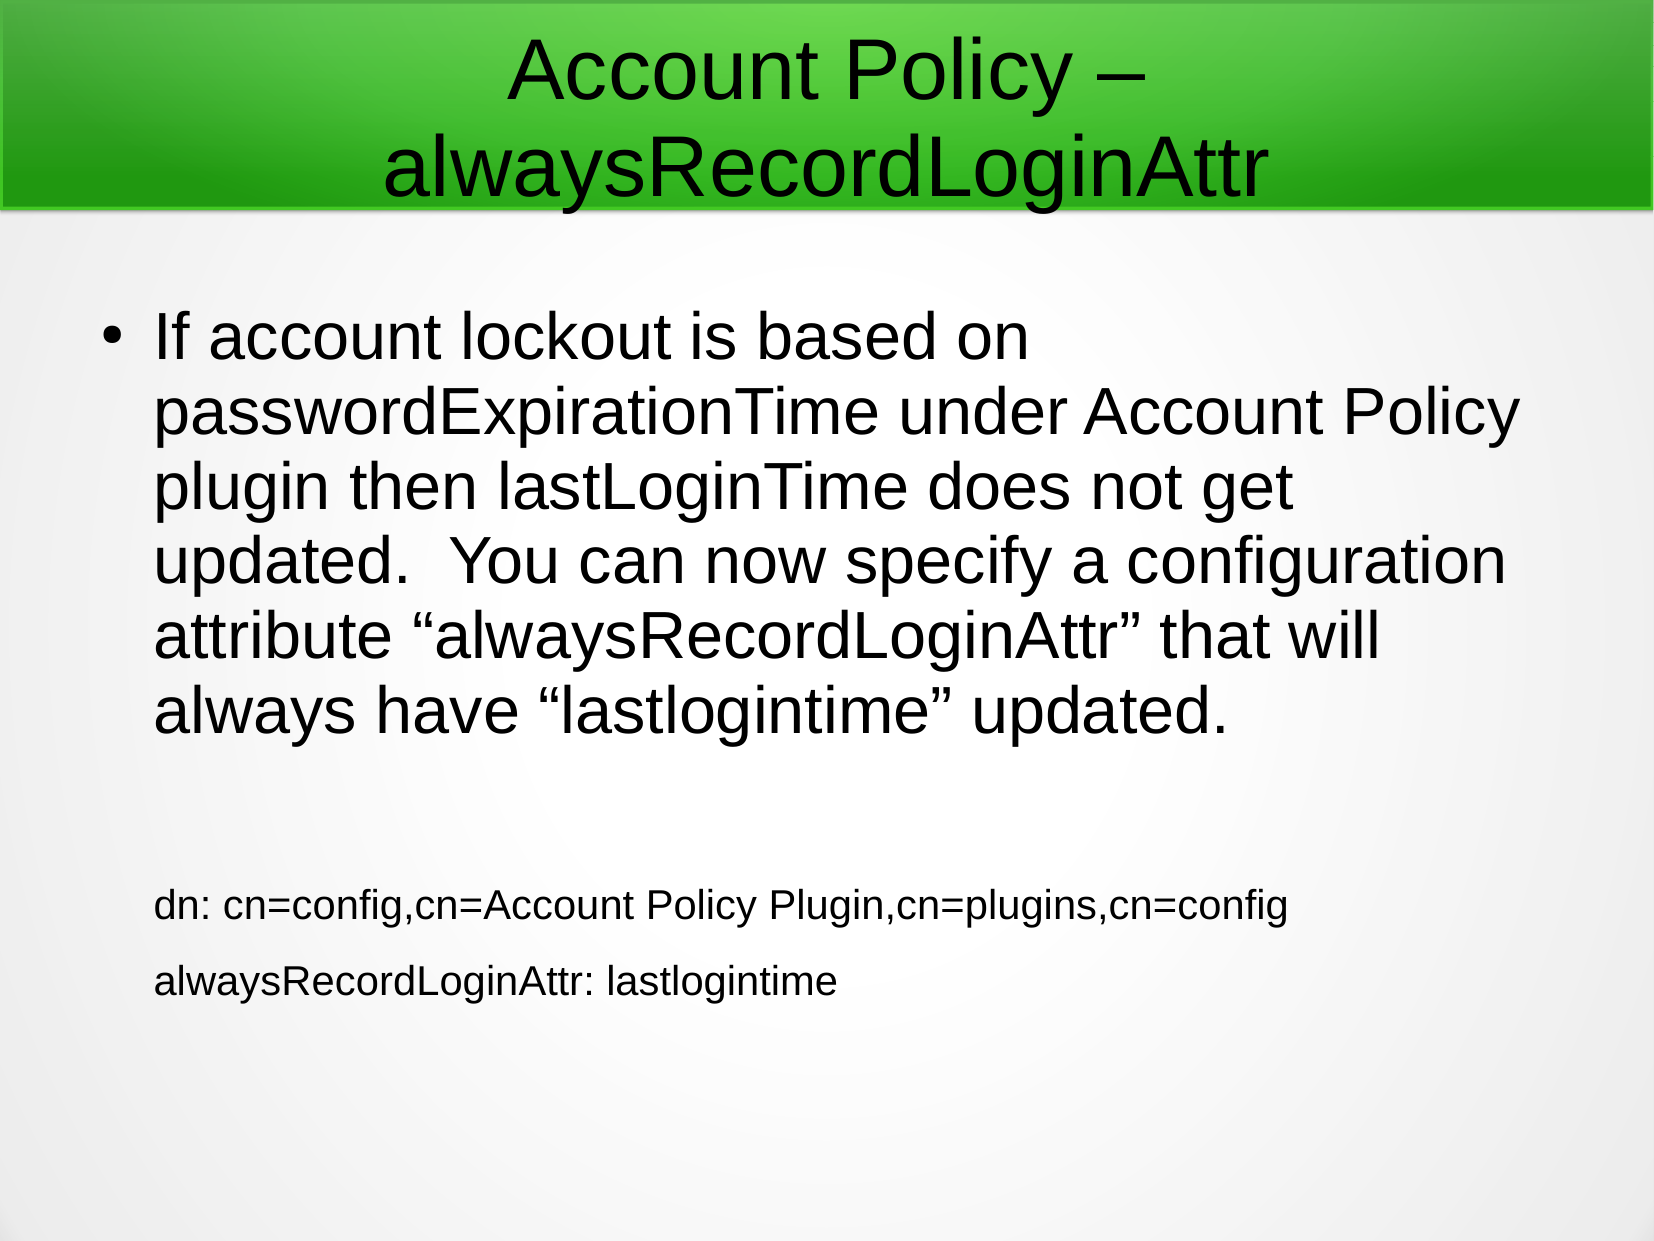

# Account Policy – alwaysRecordLoginAttr
If account lockout is based on passwordExpirationTime under Account Policy plugin then lastLoginTime does not get updated. You can now specify a configuration attribute “alwaysRecordLoginAttr” that will always have “lastlogintime” updated.
dn: cn=config,cn=Account Policy Plugin,cn=plugins,cn=config
alwaysRecordLoginAttr: lastlogintime